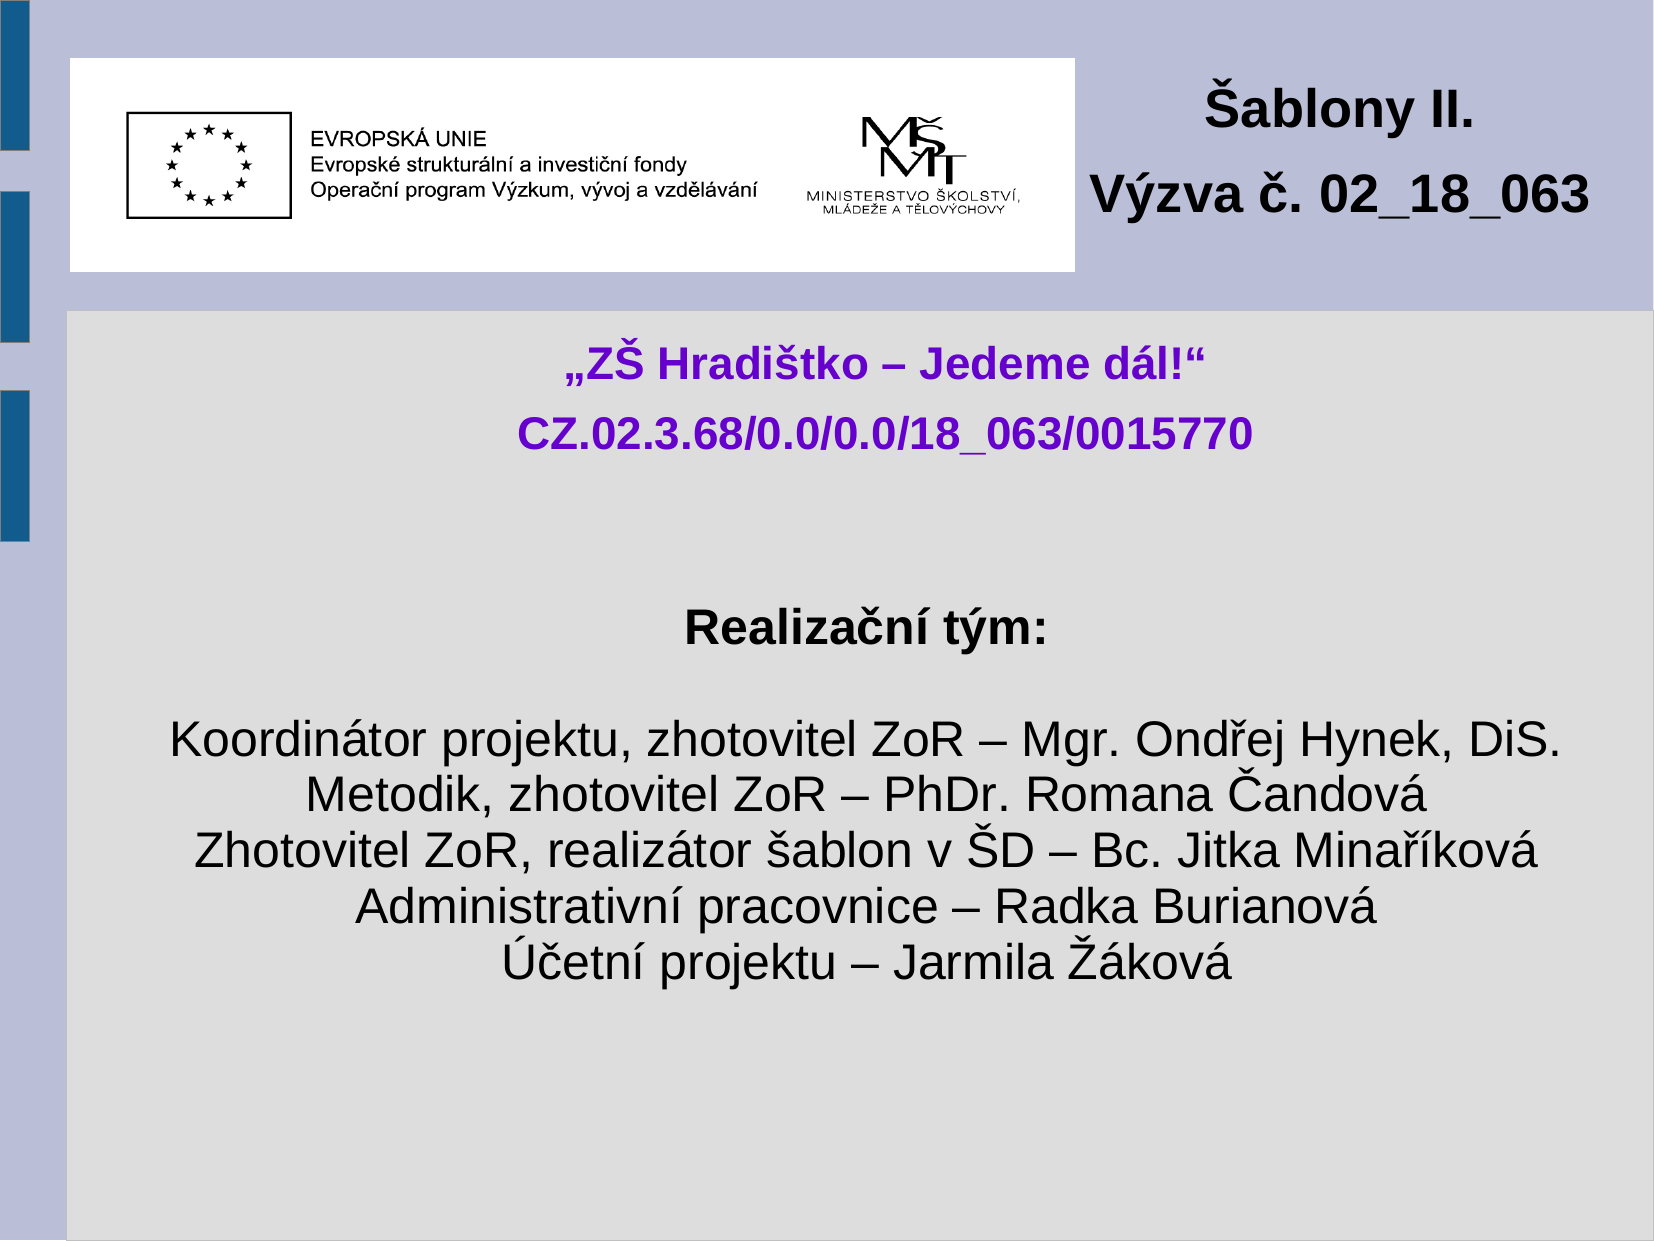

Šablony II.
Výzva č. 02_18_063
„ZŠ Hradištko – Jedeme dál!“
CZ.02.3.68/0.0/0.0/18_063/0015770
Realizační tým:
Koordinátor projektu, zhotovitel ZoR – Mgr. Ondřej Hynek, DiS.
Metodik, zhotovitel ZoR – PhDr. Romana Čandová
Zhotovitel ZoR, realizátor šablon v ŠD – Bc. Jitka Minaříková
Administrativní pracovnice – Radka Burianová
Účetní projektu – Jarmila Žáková
#